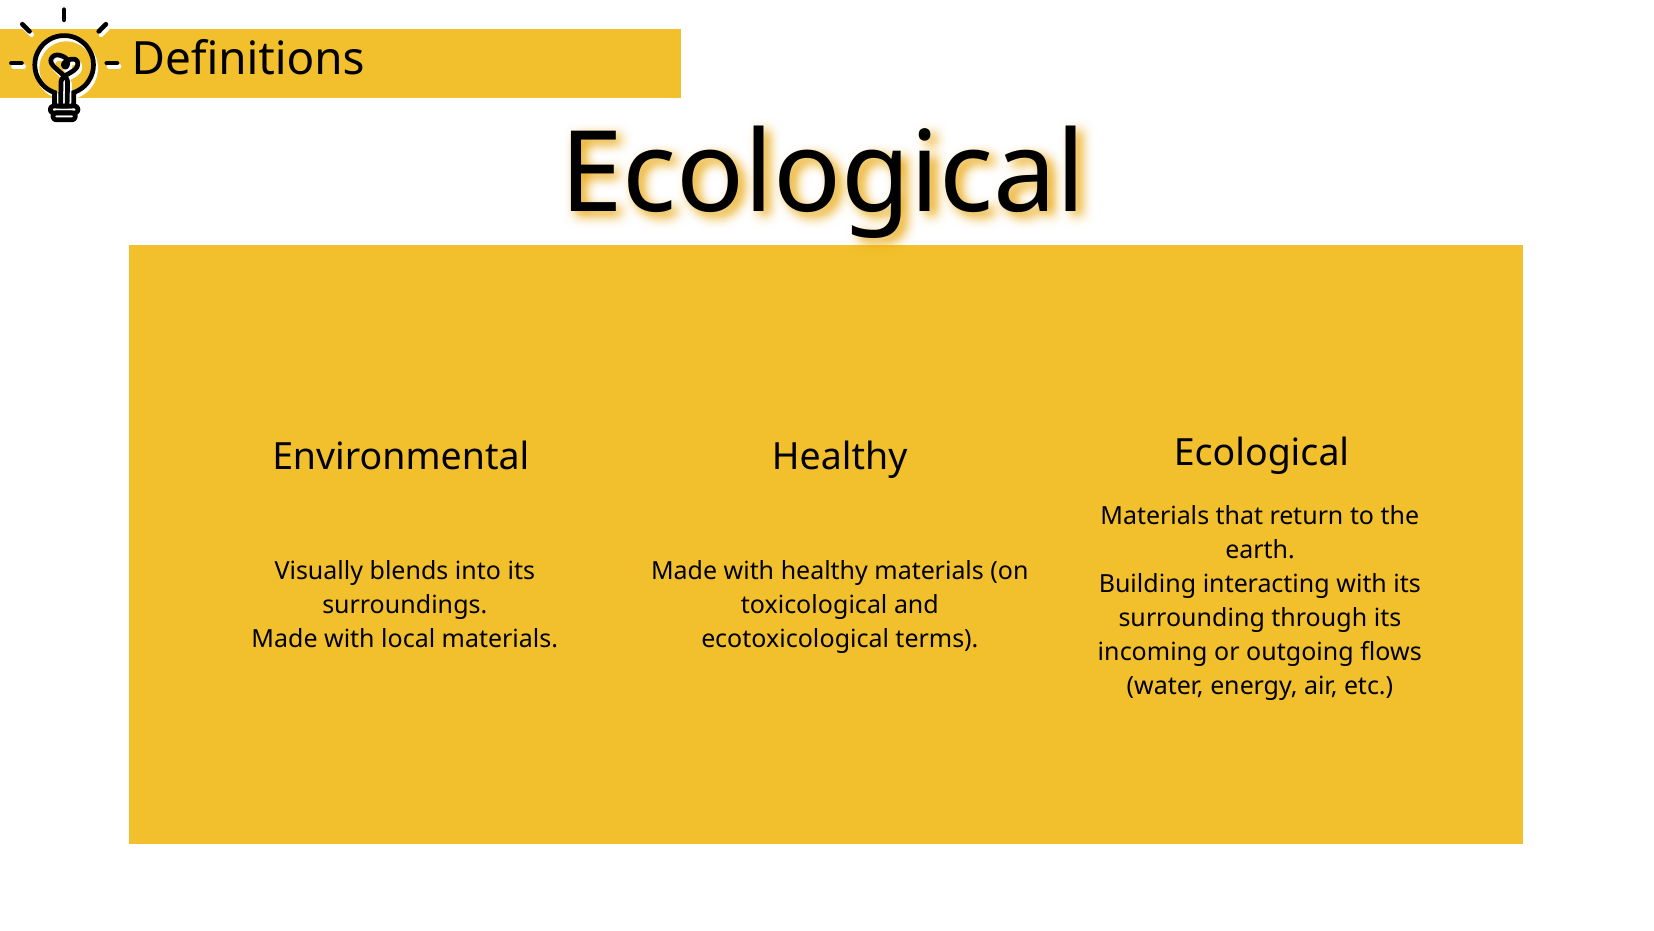

# Definitions
Ecological
Ecological
Environmental
Healthy
Materials that return to the earth.
Building interacting with its surrounding through its incoming or outgoing flows (water, energy, air, etc.)
Visually blends into its surroundings.
Made with local materials.
Made with healthy materials (on toxicological and ecotoxicological terms).